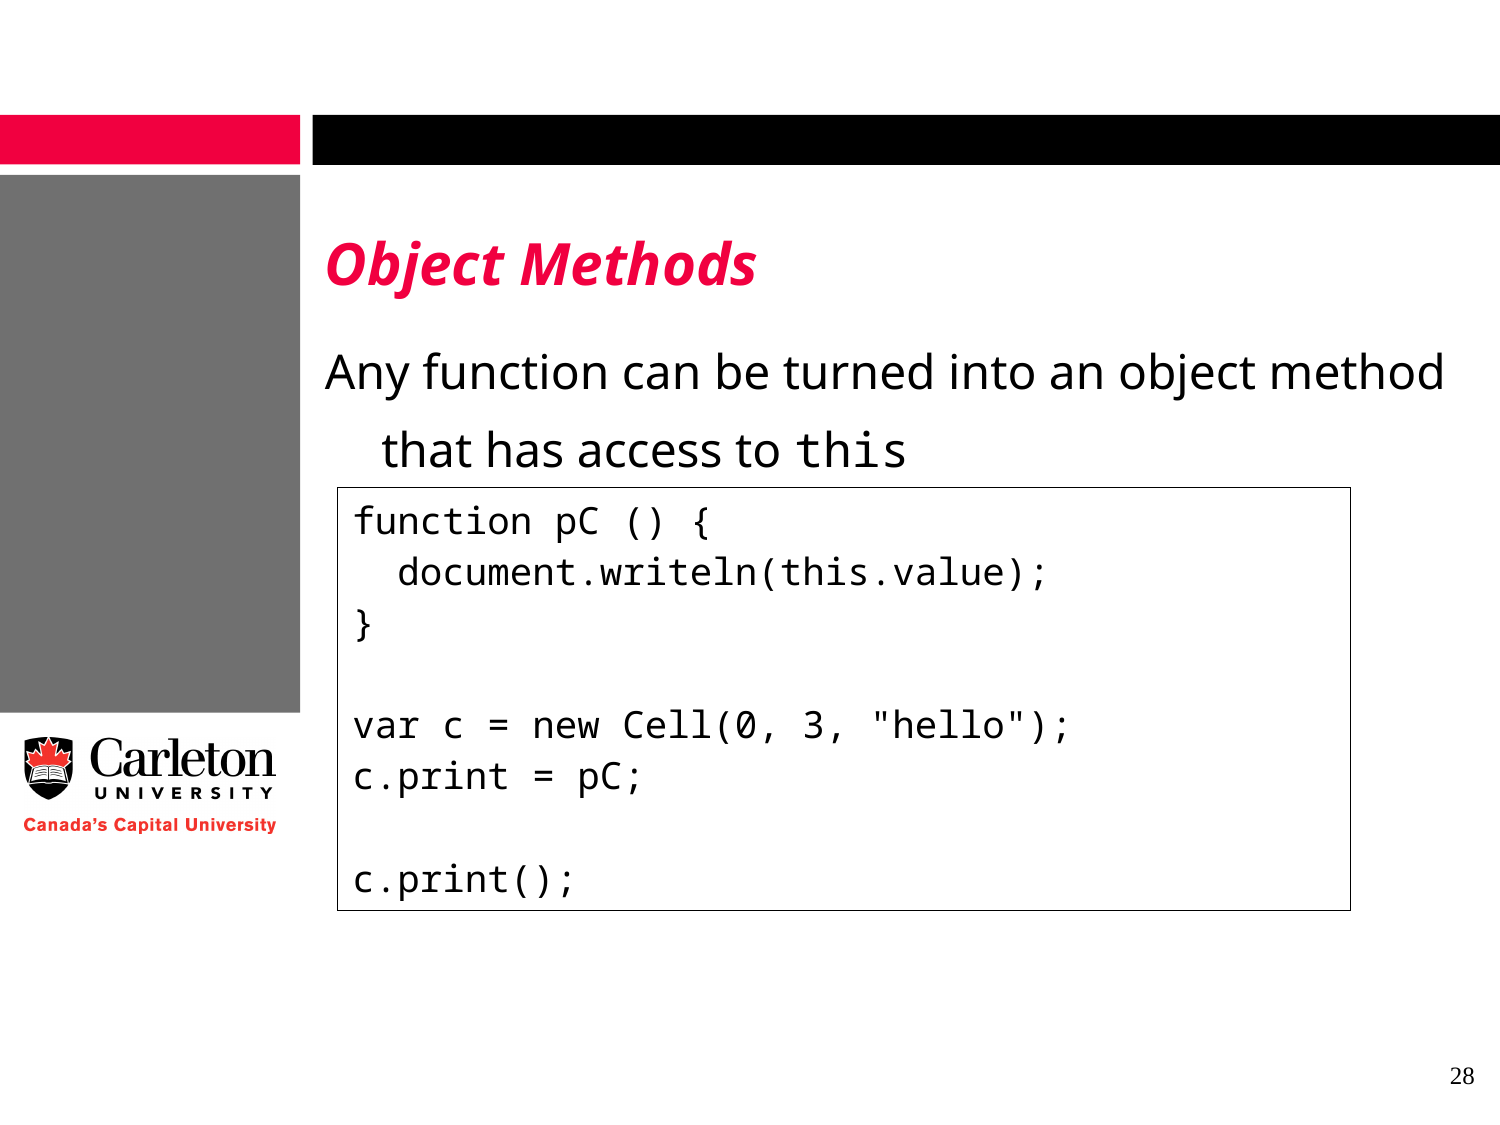

# Object Methods
Any function can be turned into an object method that has access to this
function pC () {
 document.writeln(this.value);
}
var c = new Cell(0, 3, "hello");
c.print = pC;
c.print();
28